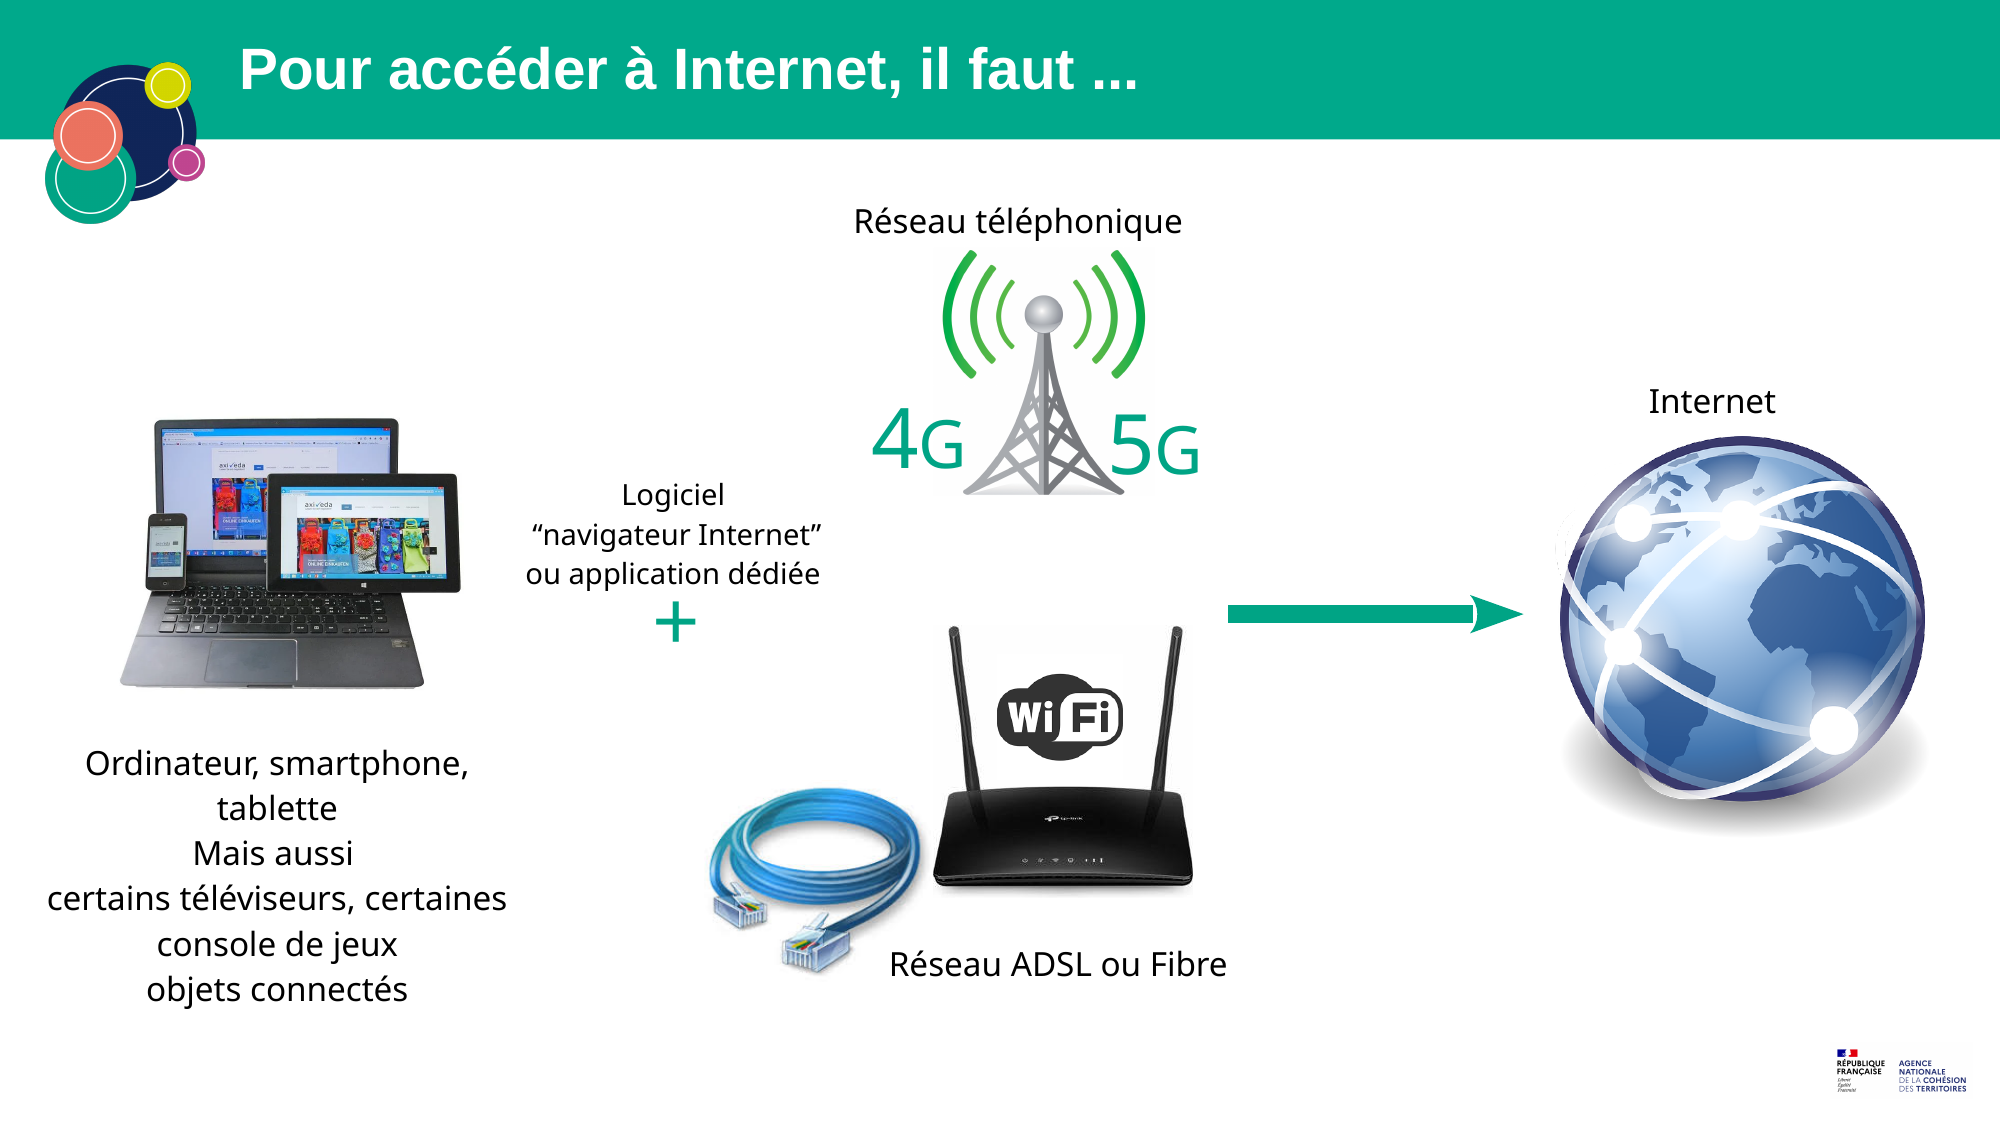

Pour accéder à Internet, il faut ...
Réseau téléphonique
1
Internet
4G
5G
Logiciel
 “navigateur Internet” ou application dédiée
+
Ordinateur, smartphone, tablette
Mais aussi
certains téléviseurs, certaines console de jeux
objets connectés
Réseau ADSL ou Fibre